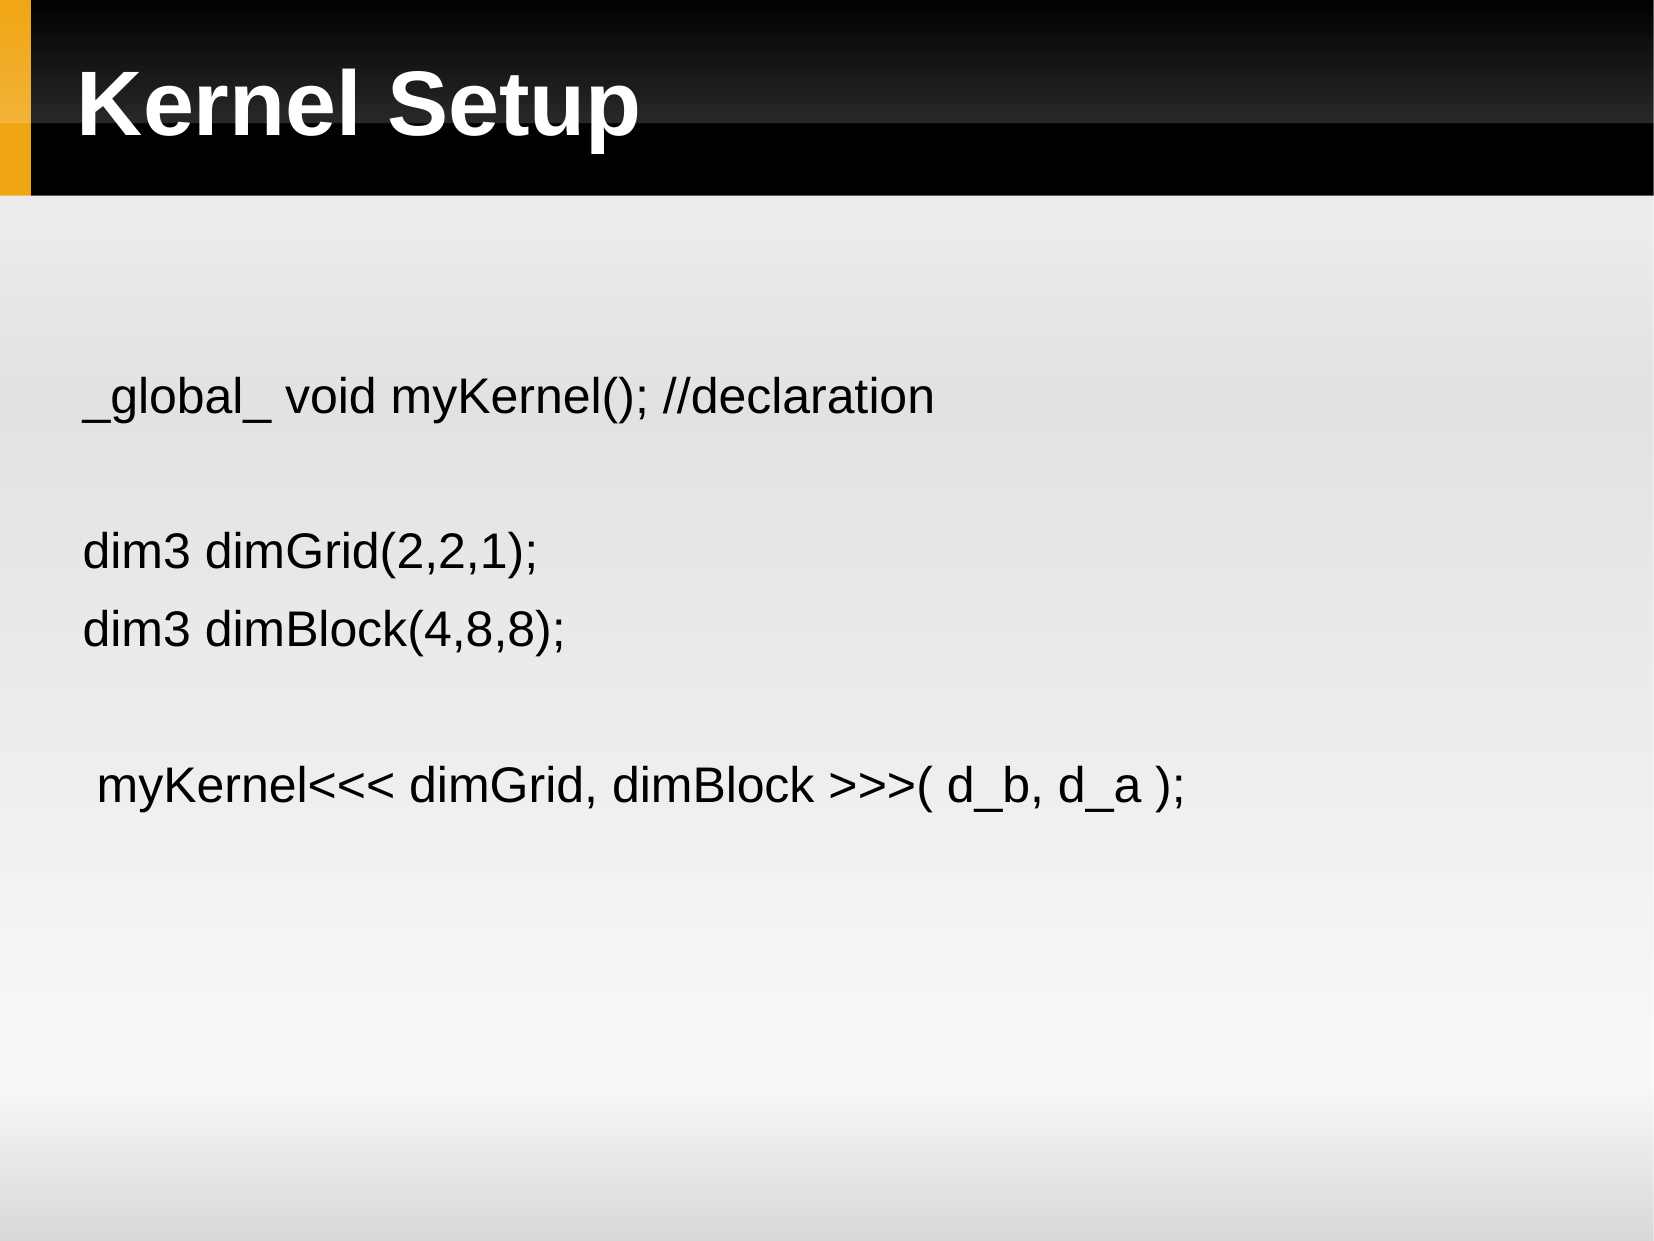

# Kernel Setup
_global_ void myKernel(); //declaration
dim3 dimGrid(2,2,1);
dim3 dimBlock(4,8,8);
 myKernel<<< dimGrid, dimBlock >>>( d_b, d_a );